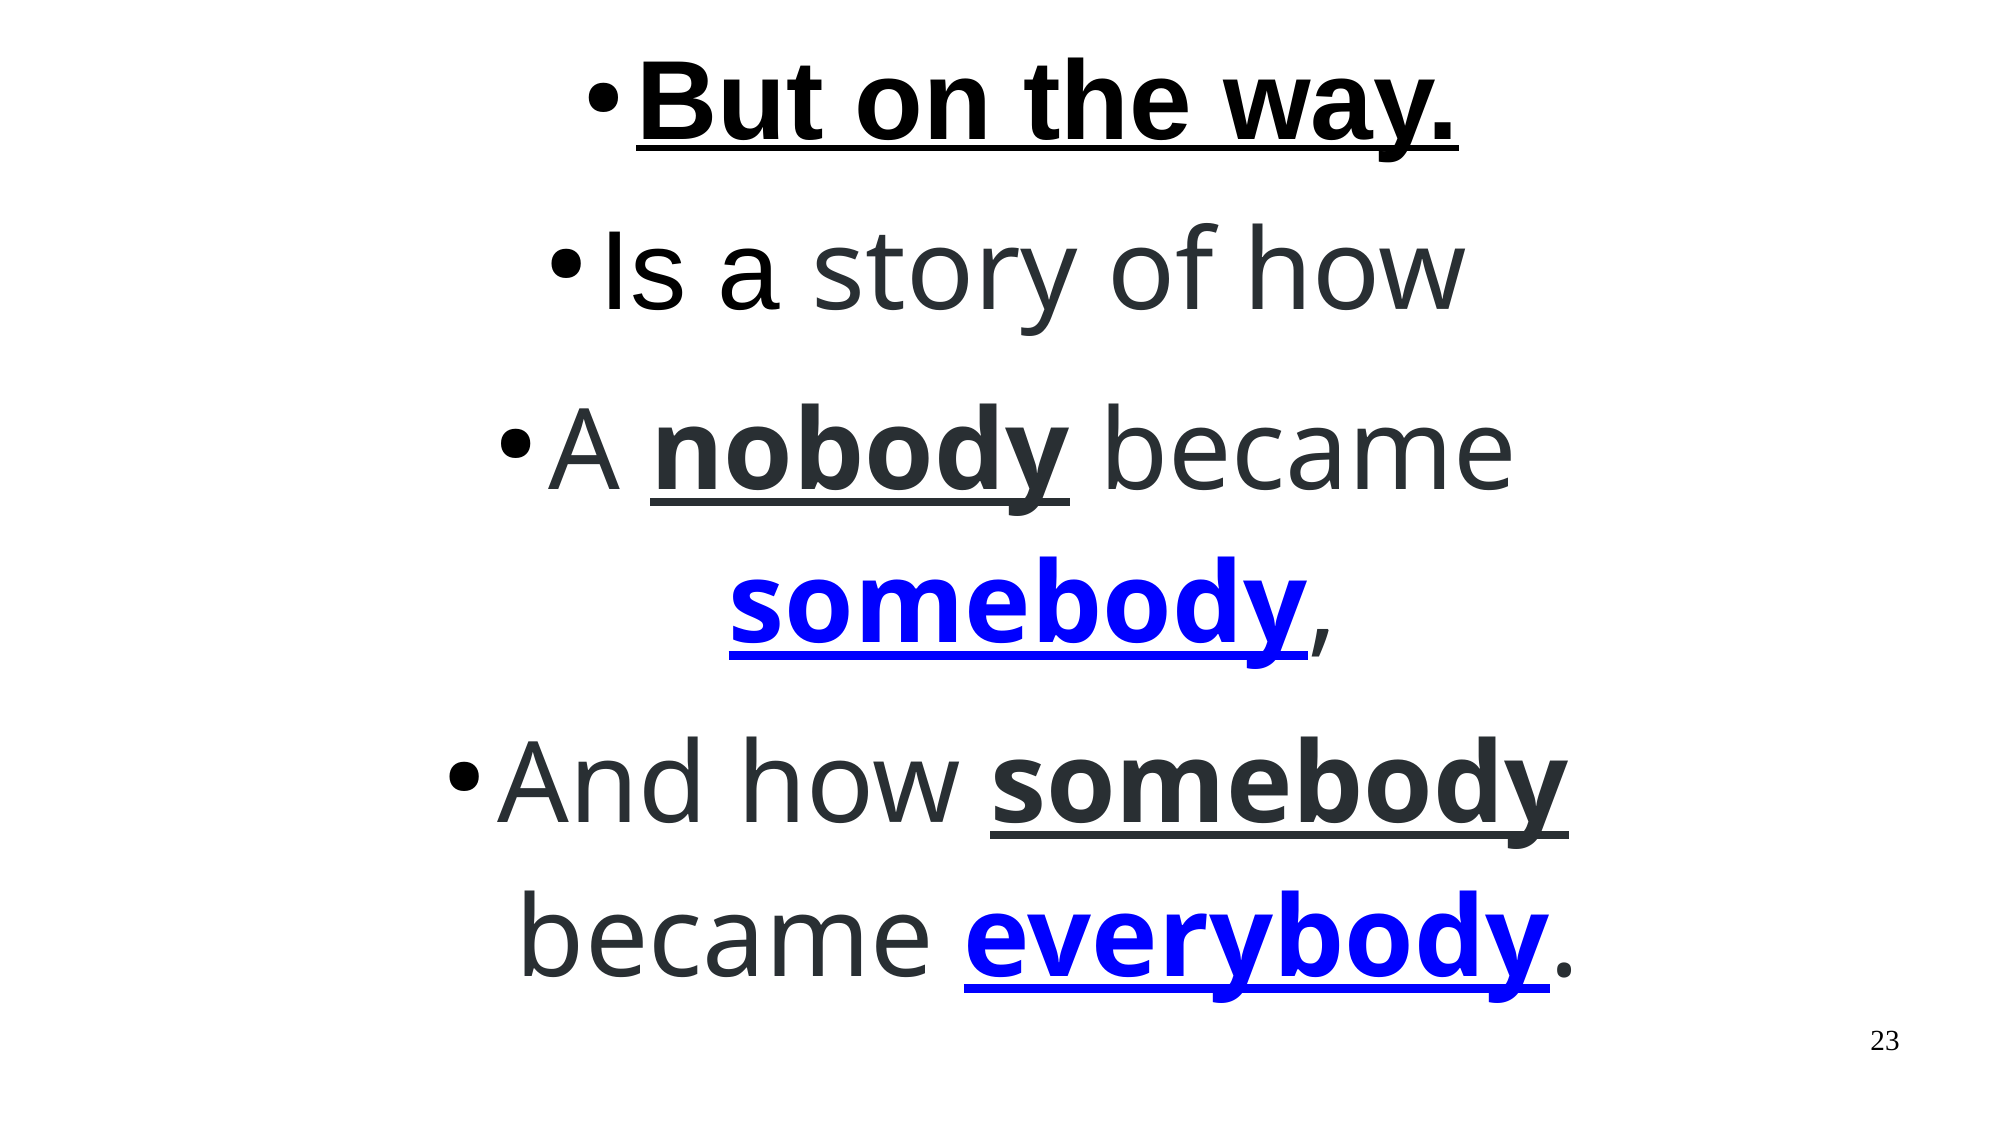

# But on the way.
Is a story of how
A nobody became
somebody,
And how somebody
became everybody.
23